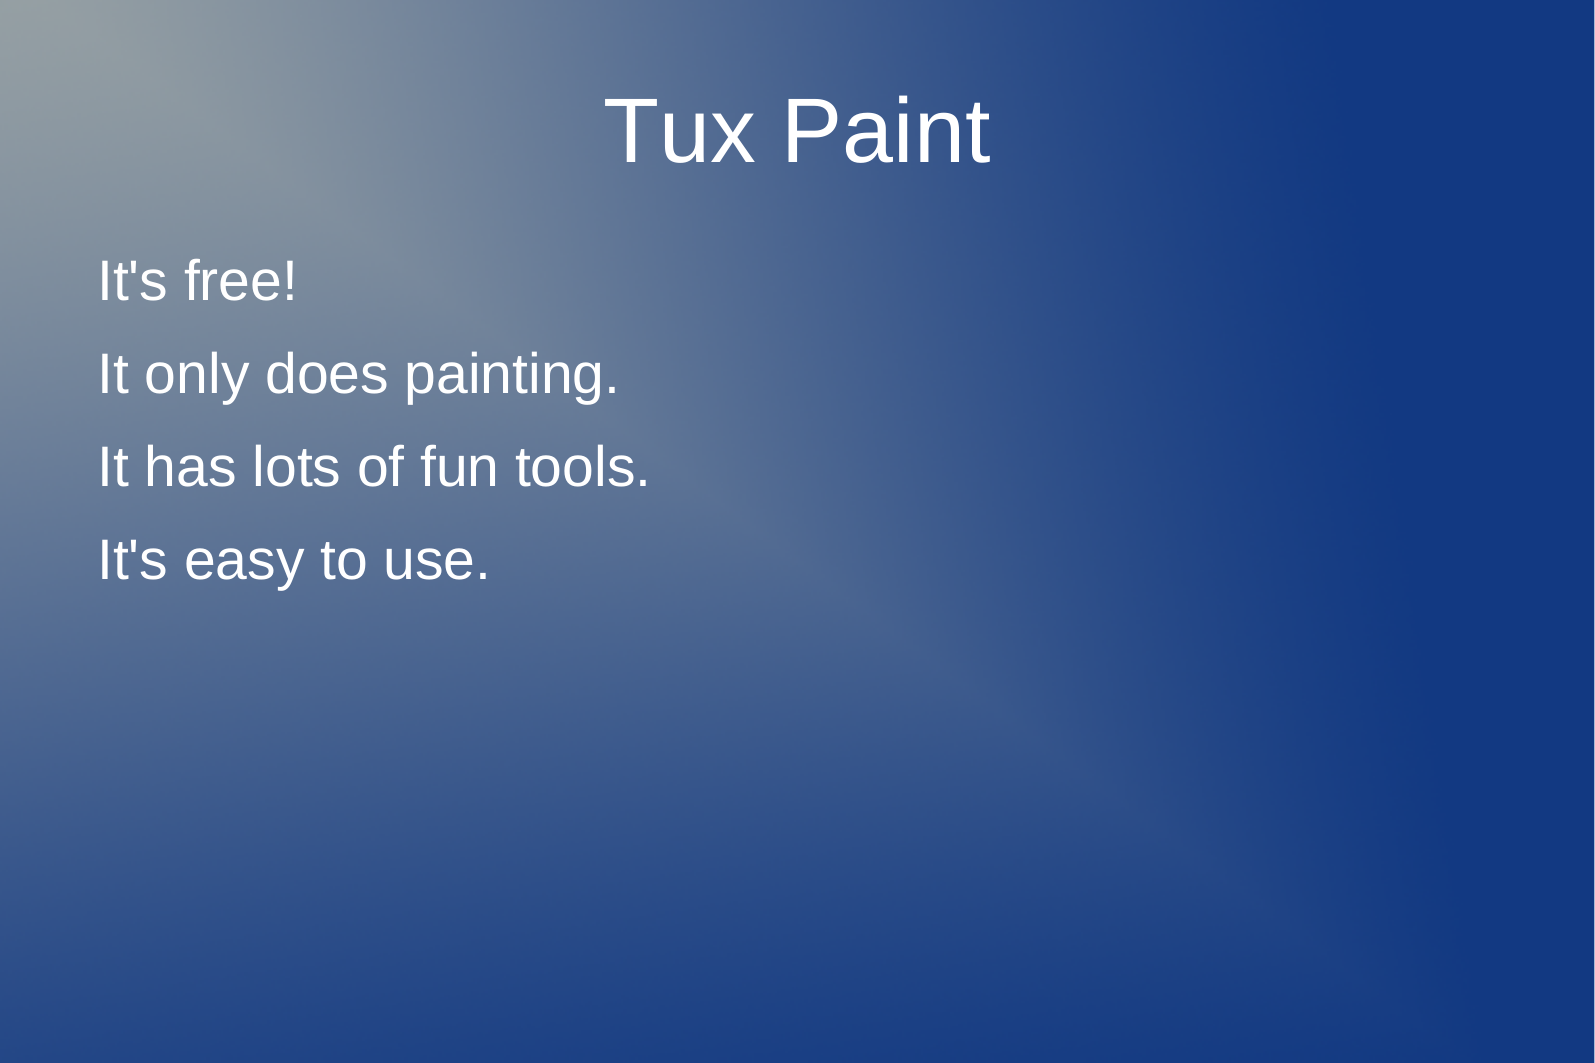

# Tux Paint
It's free!
It only does painting.
It has lots of fun tools.
It's easy to use.